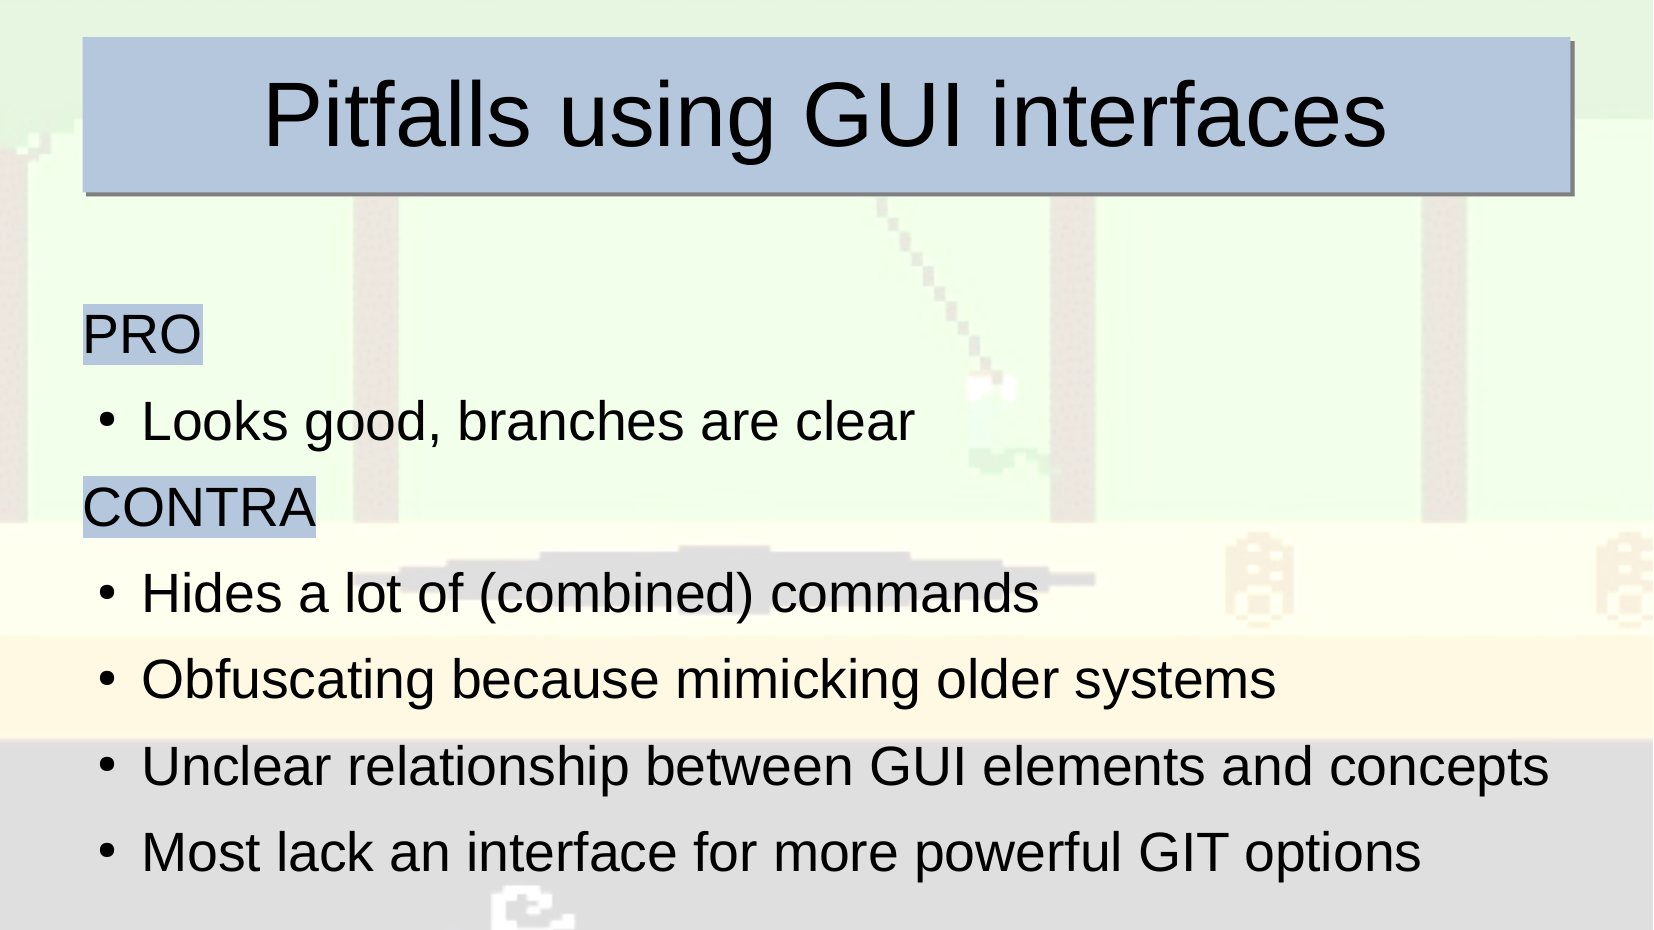

# Pitfalls using GUI interfaces
PRO
Looks good, branches are clear
CONTRA
Hides a lot of (combined) commands
Obfuscating because mimicking older systems
Unclear relationship between GUI elements and concepts
Most lack an interface for more powerful GIT options